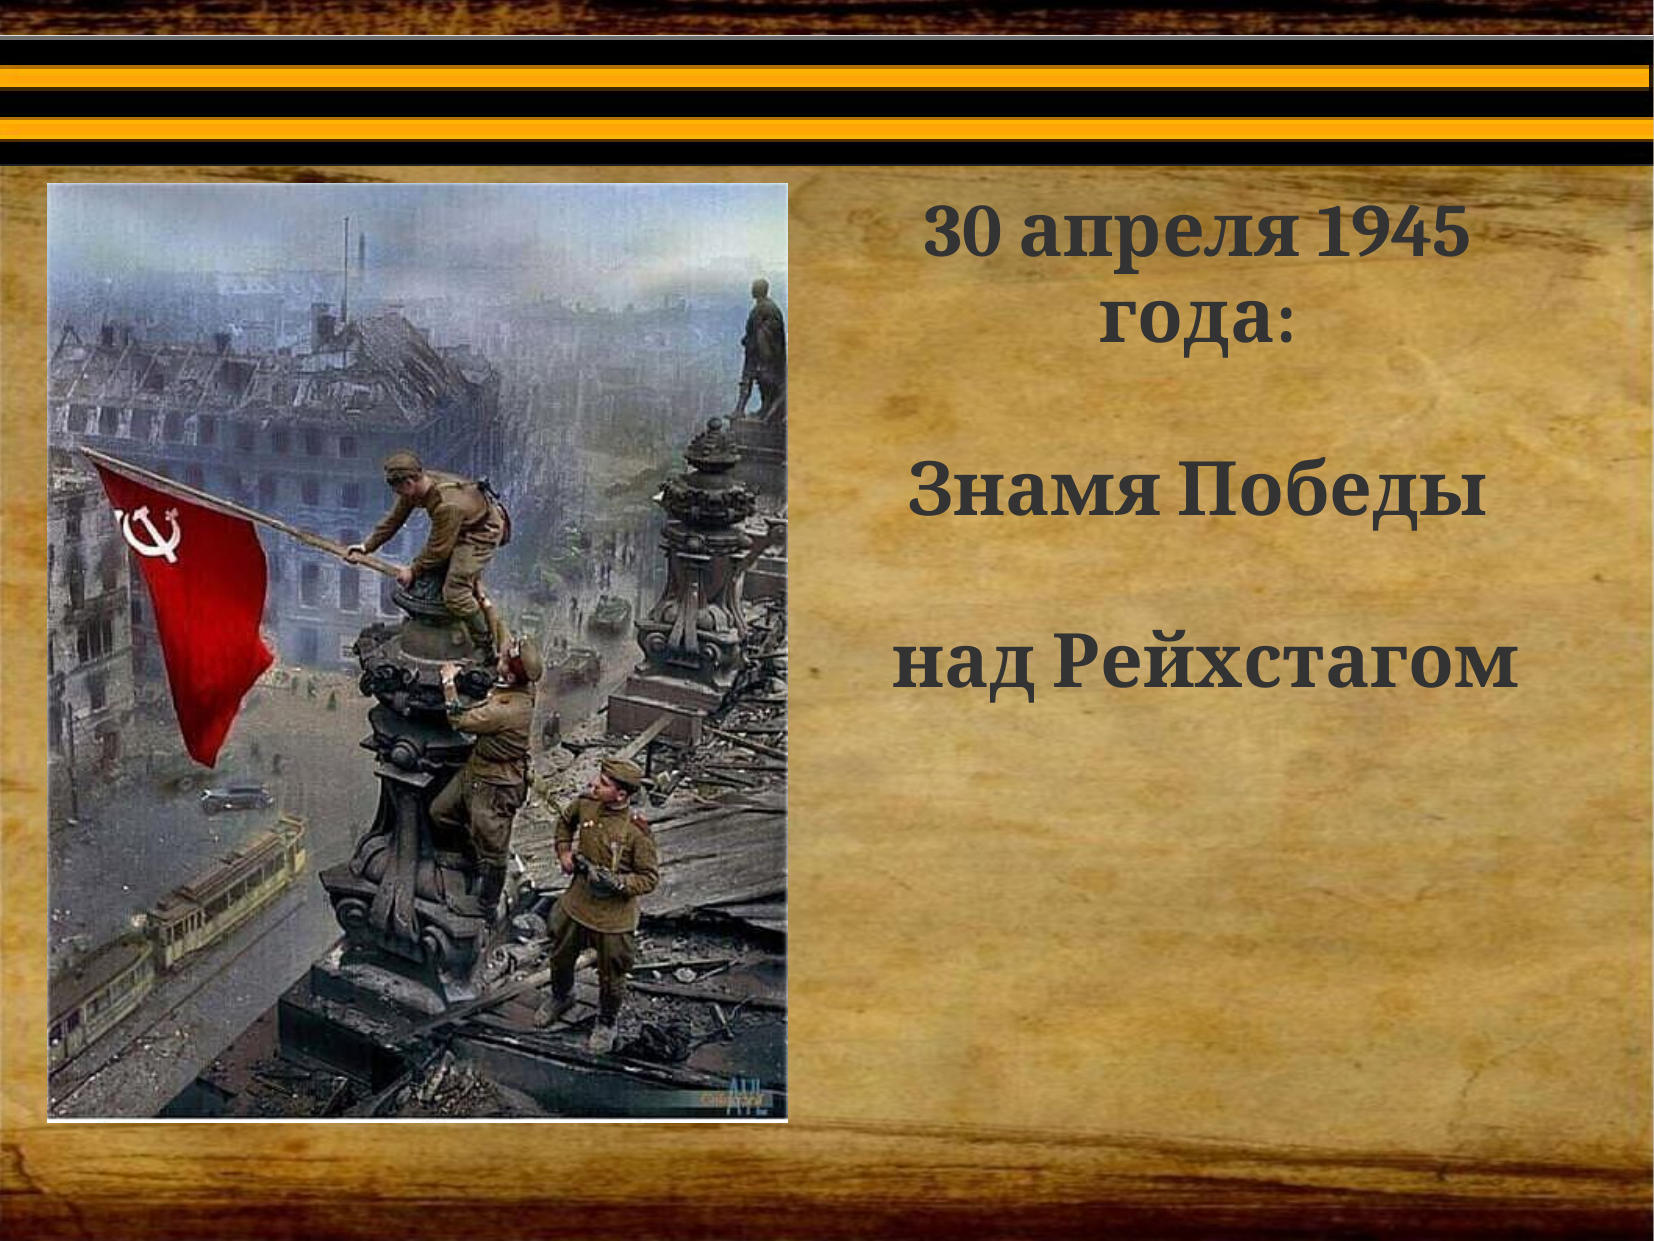

# 30 апреля 1945 года: Знамя Победы над Рейхстагом